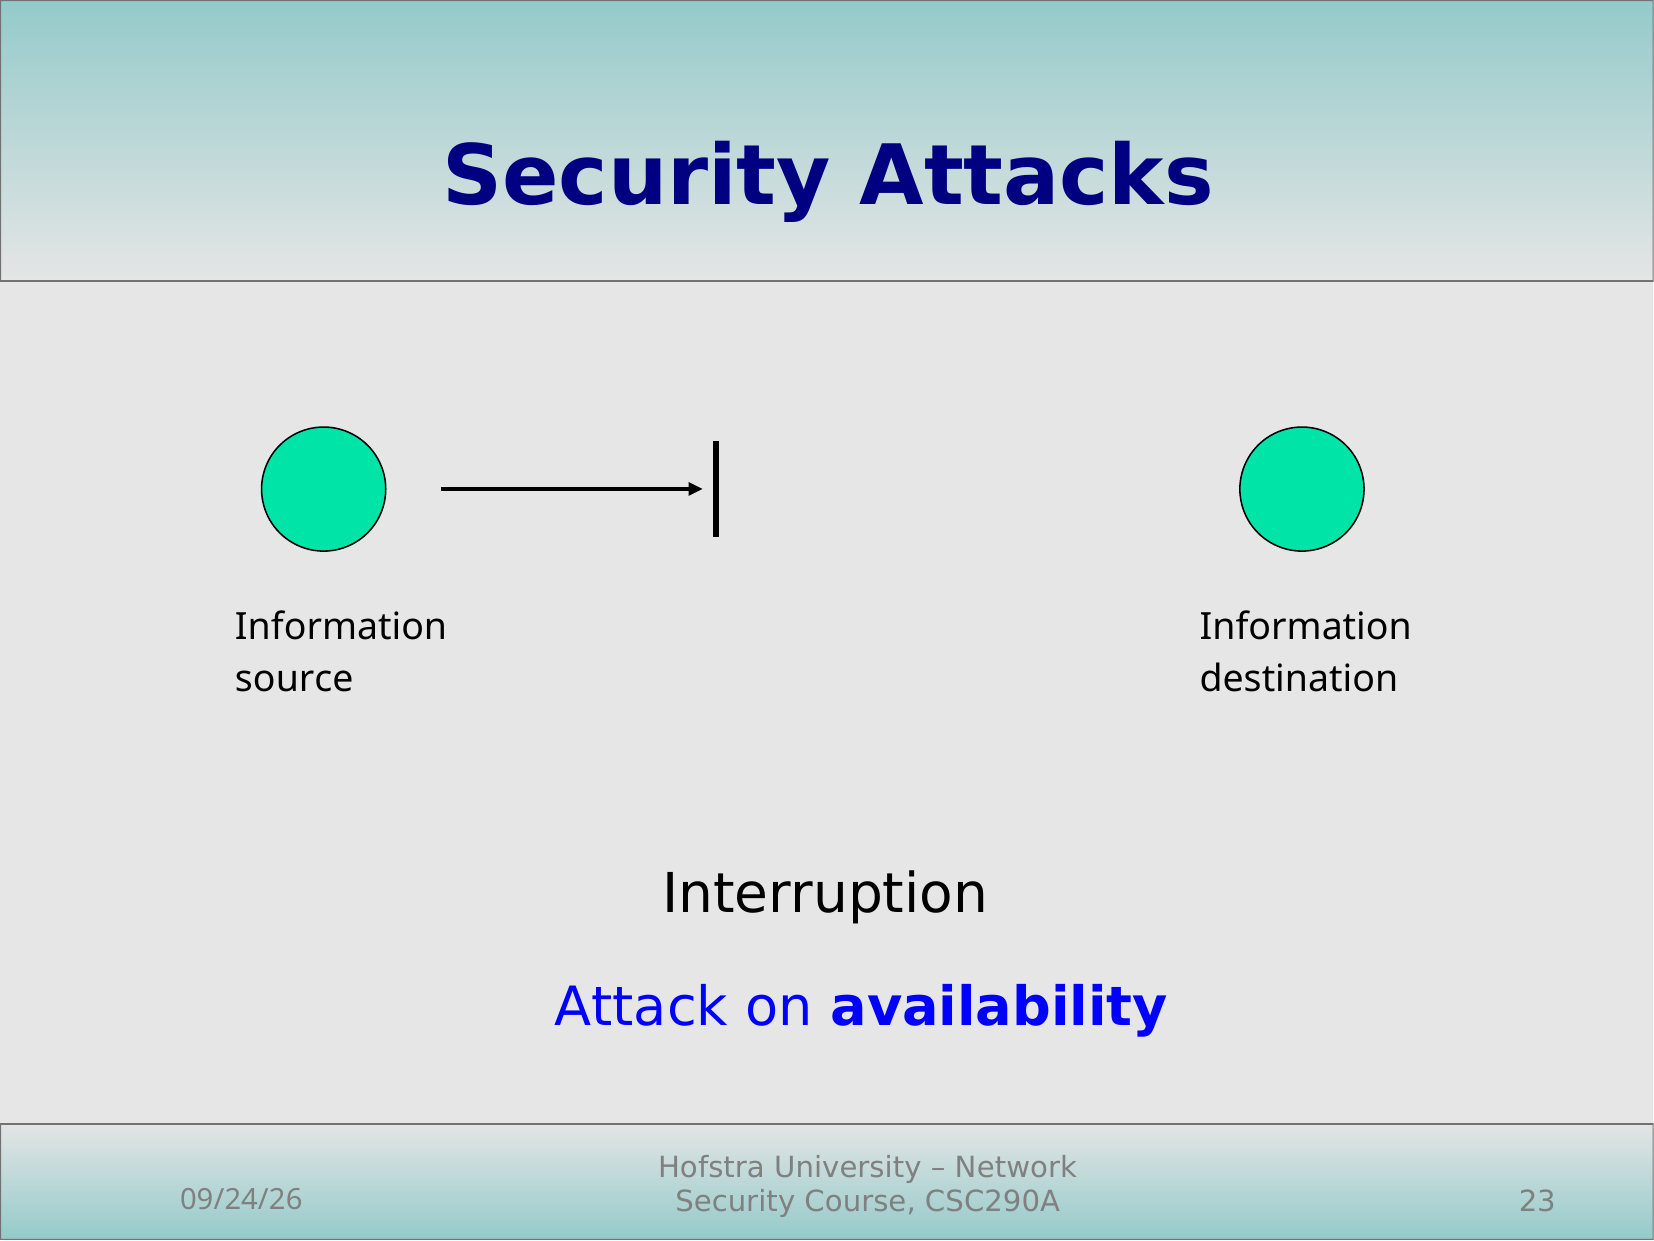

# Security Attacks
Information
source
Information
destination
Interruption
 Attack on availability
23